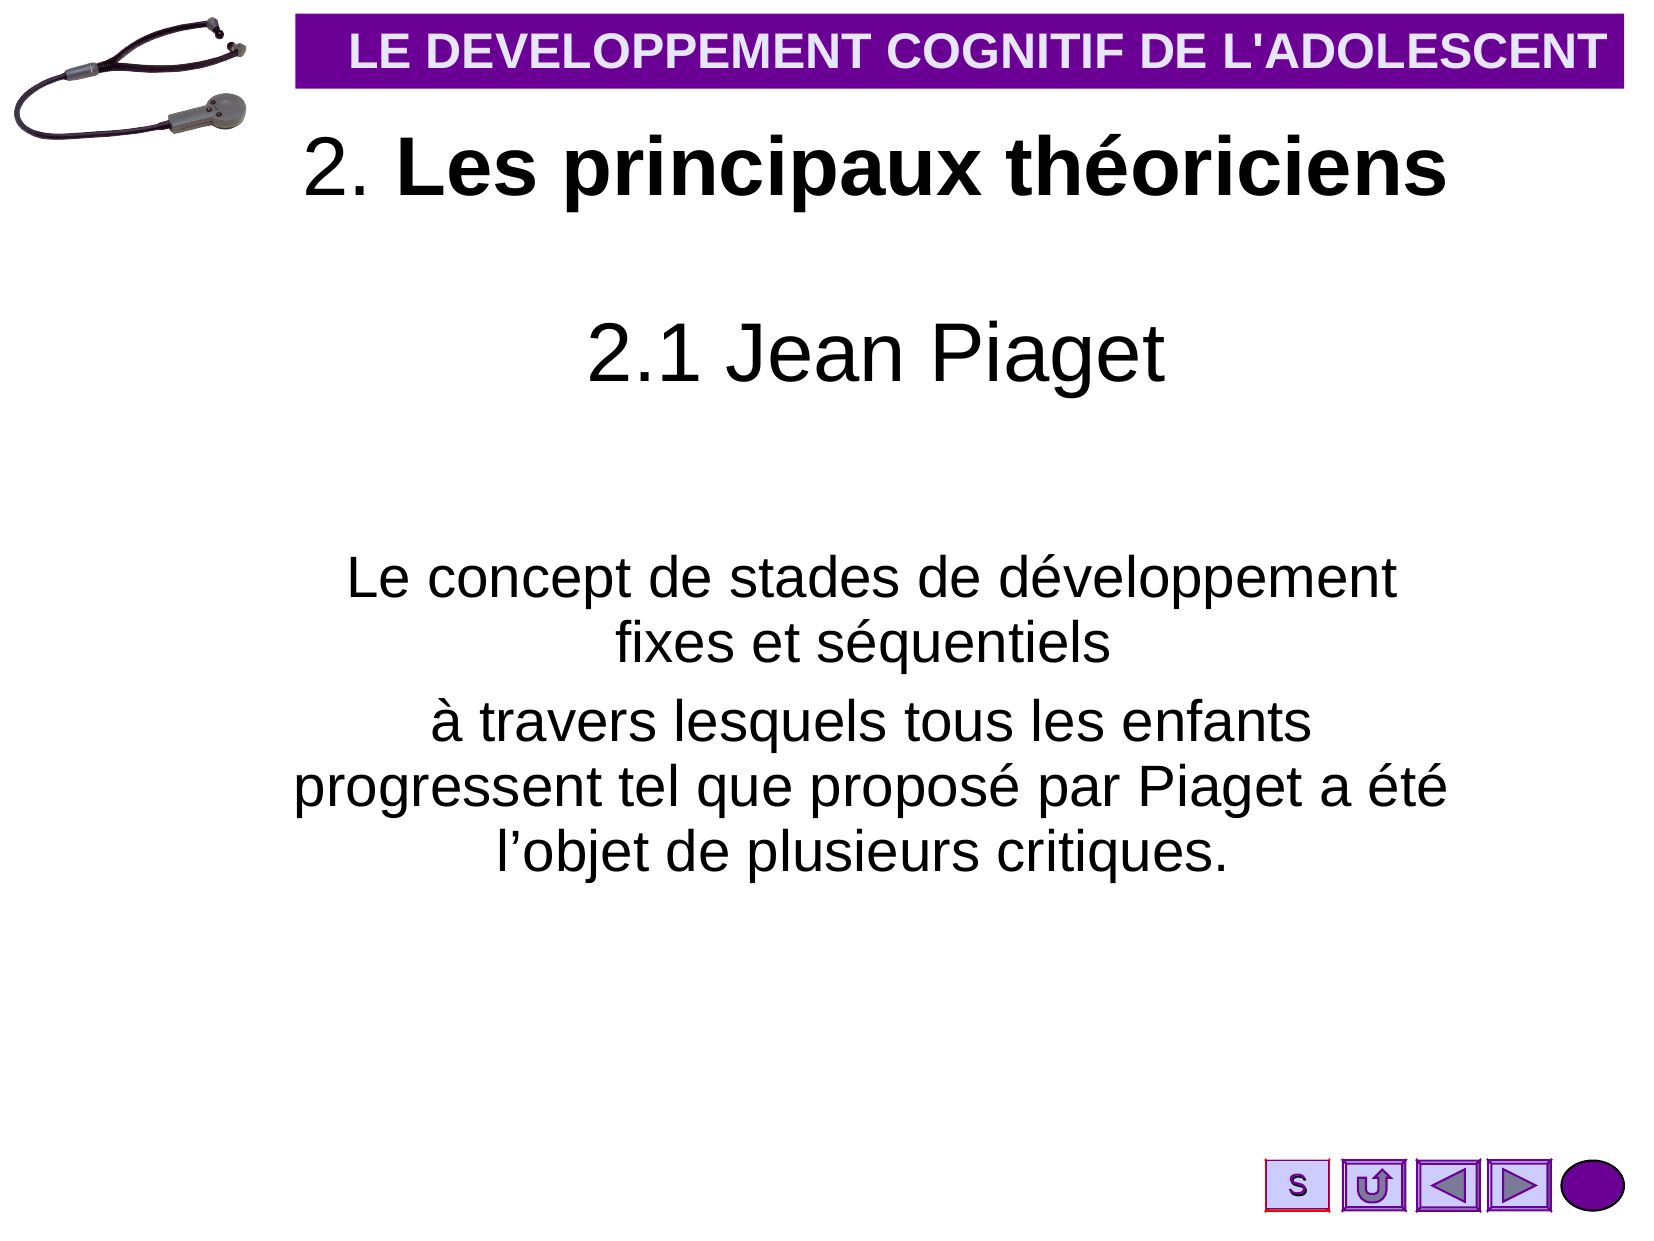

LE DEVELOPPEMENT COGNITIF DE L'ADOLESCENT
2. Les principaux théoriciens
2.1 Jean Piaget
# Le concept de stades de développement fixes et séquentiels
à travers lesquels tous les enfants progressent tel que proposé par Piaget a été l’objet de plusieurs critiques.